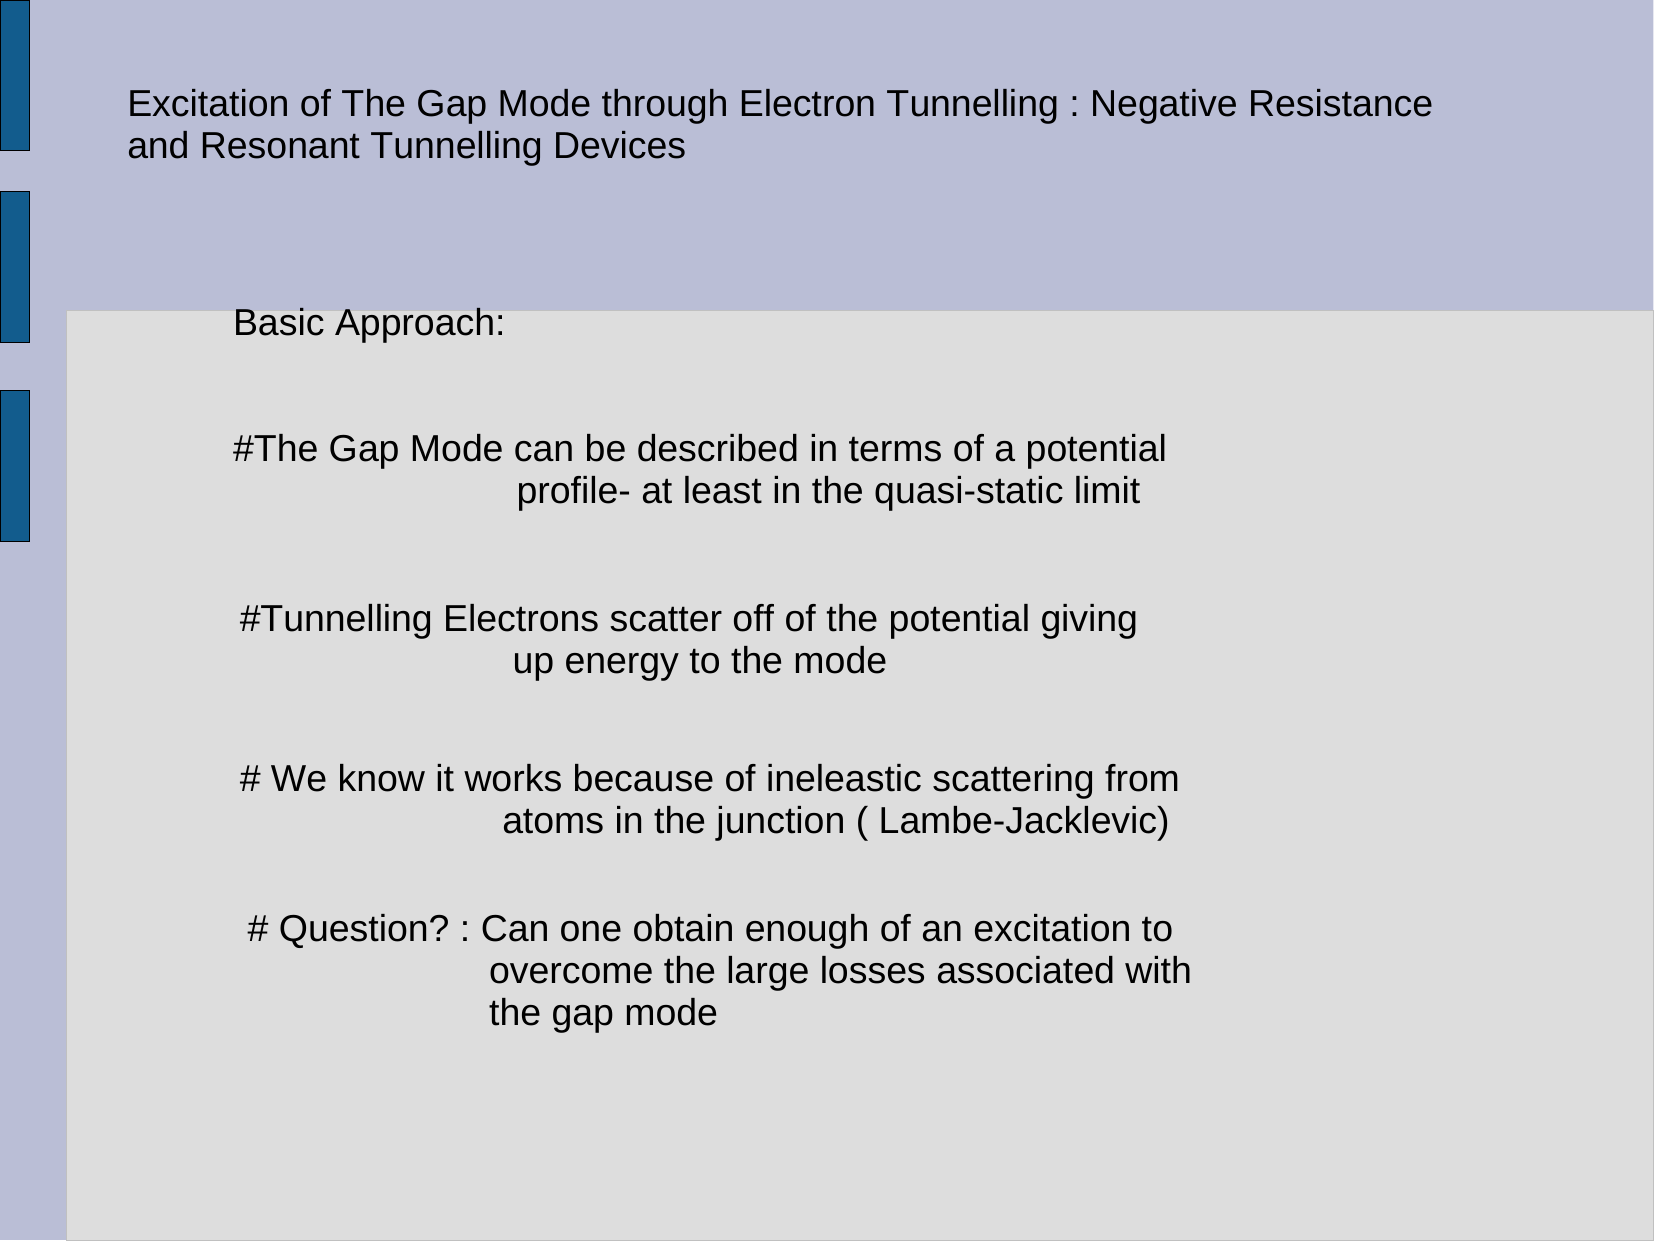

Excitation of The Gap Mode through Electron Tunnelling : Negative Resistance
and Resonant Tunnelling Devices
Basic Approach:
#The Gap Mode can be described in terms of a potential
 profile- at least in the quasi-static limit
#Tunnelling Electrons scatter off of the potential giving
 up energy to the mode
# We know it works because of ineleastic scattering from
 atoms in the junction ( Lambe-Jacklevic)
# Question? : Can one obtain enough of an excitation to
 overcome the large losses associated with
 the gap mode